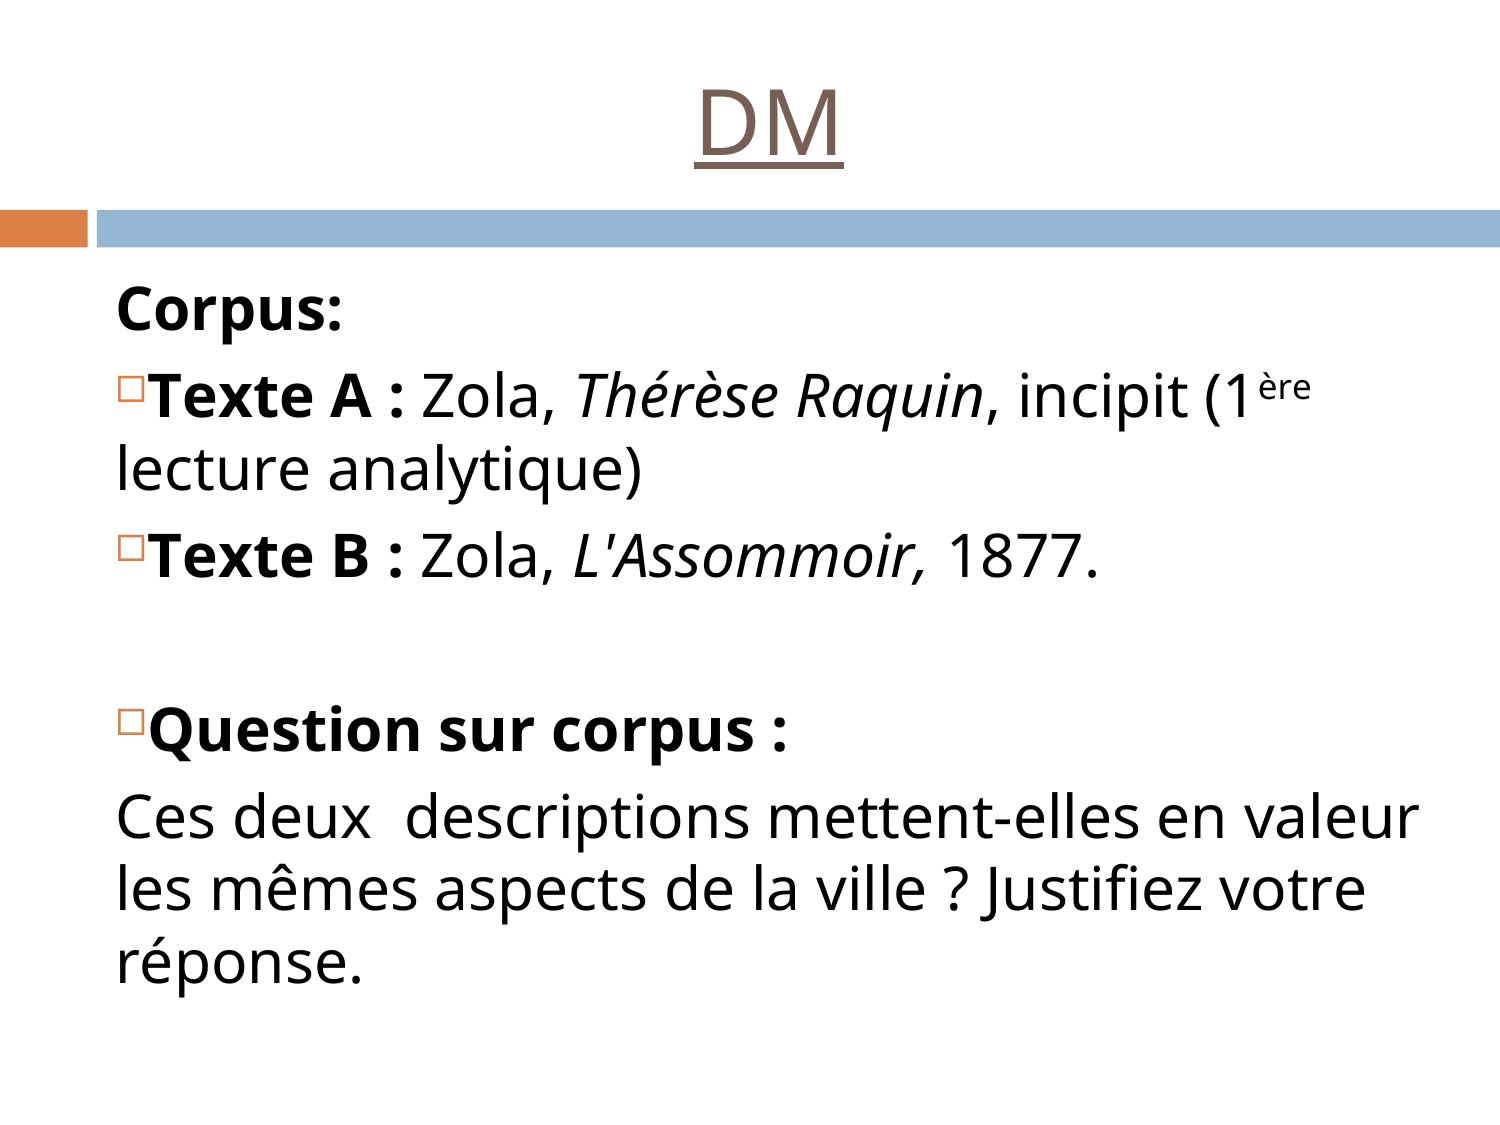

# DM
Corpus:
Texte A : Zola, Thérèse Raquin, incipit (1ère lecture analytique)
Texte B : Zola, L'Assommoir, 1877.
Question sur corpus :
Ces deux descriptions mettent-elles en valeur les mêmes aspects de la ville ? Justifiez votre réponse.